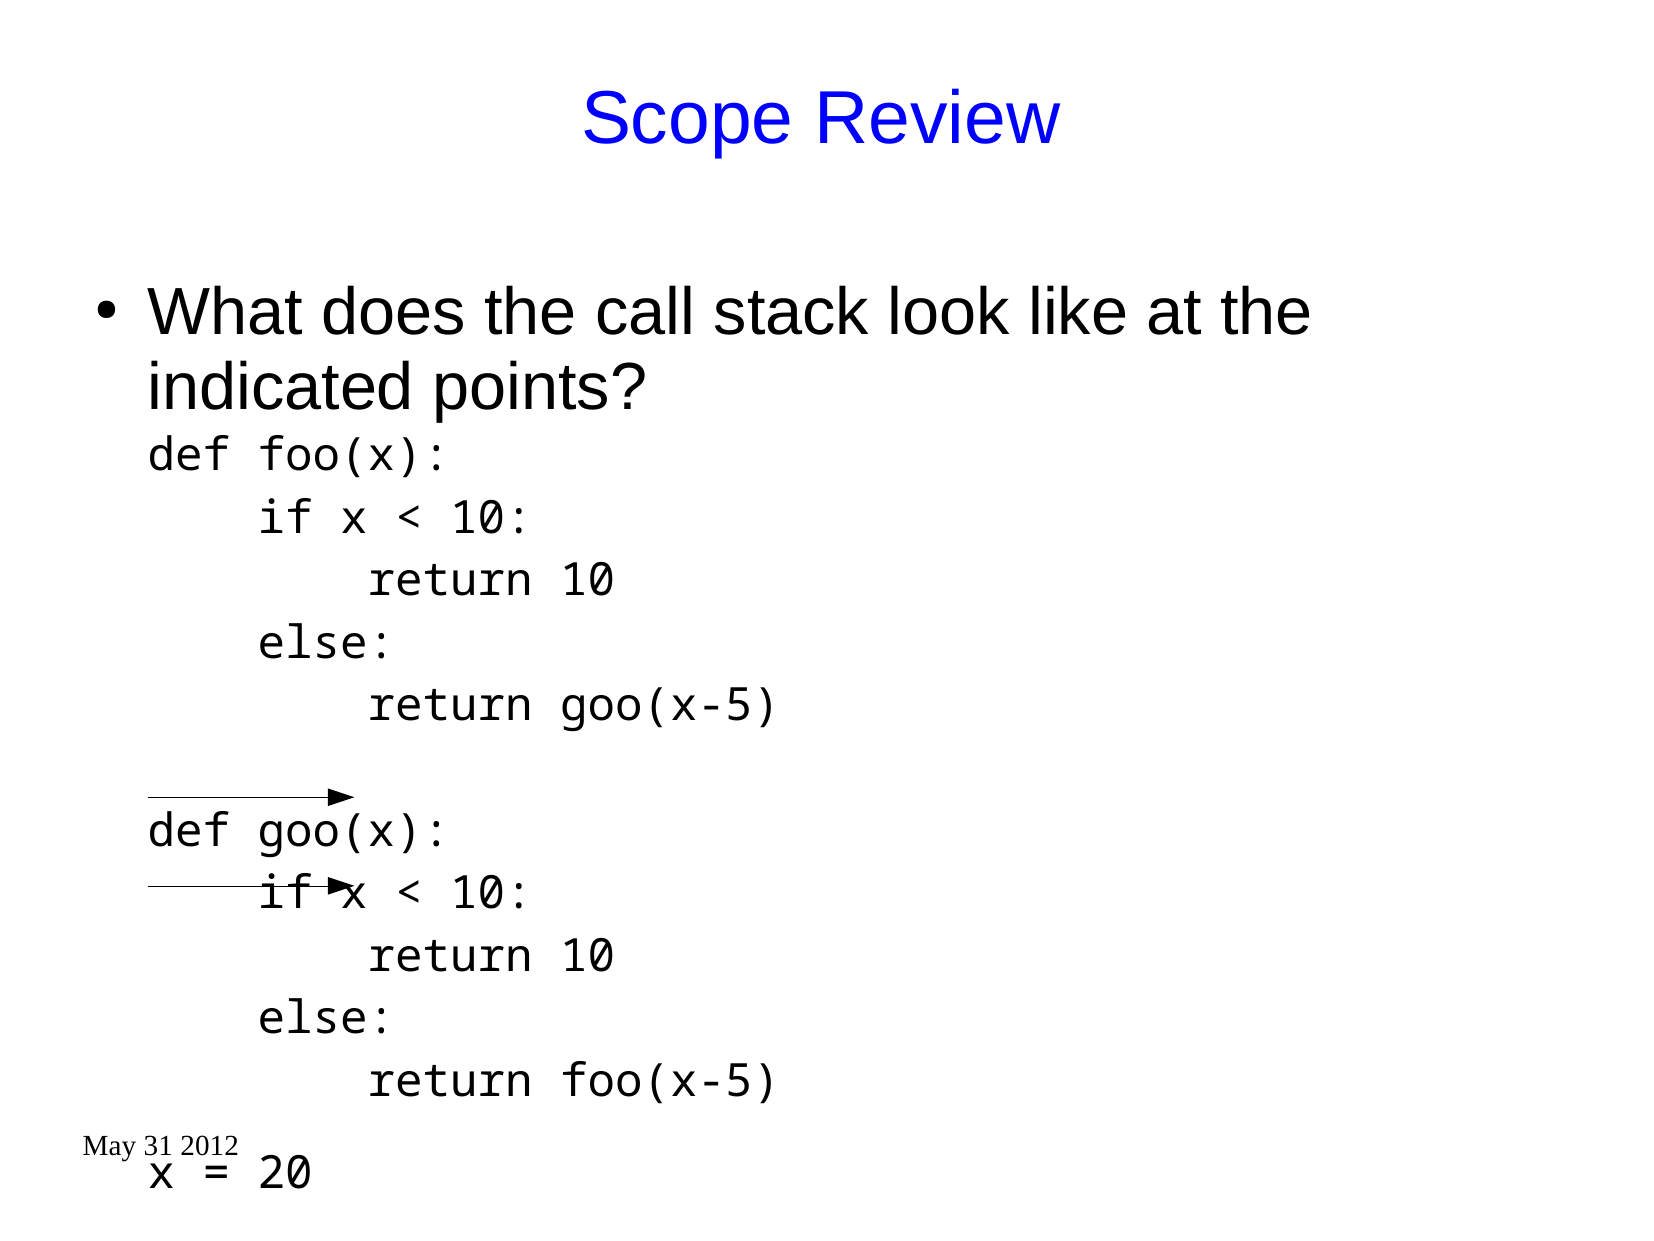

# Scope Review
What does the call stack look like at the indicated points?
def foo(x): if x < 10: return 10 else: return goo(x-5) def goo(x): if x < 10: return 10 else: return foo(x-5)
x = 20
foo(x)
May 31 2012